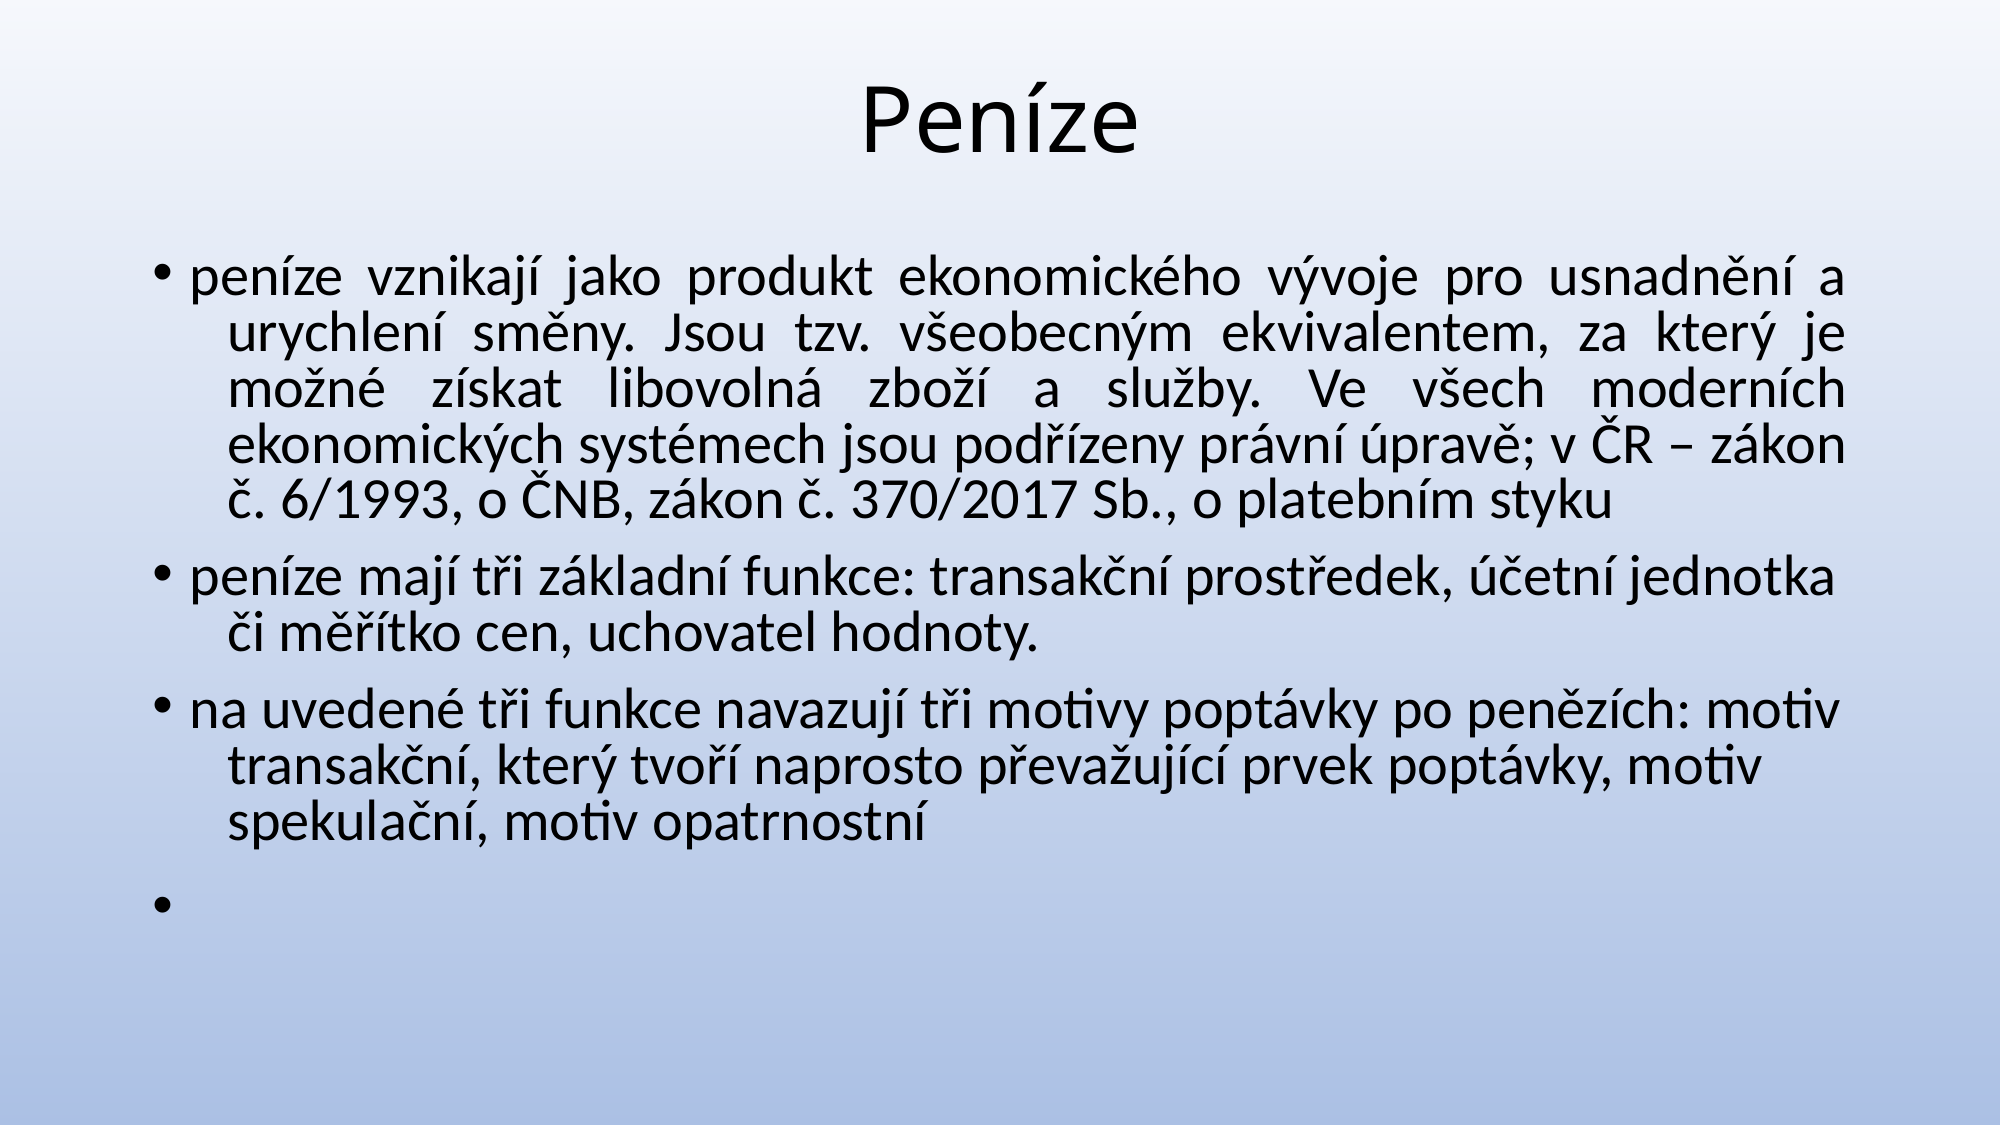

# Peníze
peníze vznikají jako produkt ekonomického vývoje pro usnadnění a urychlení směny. Jsou tzv. všeobecným ekvivalentem, za který je možné získat libovolná zboží a služby. Ve všech moderních ekonomických systémech jsou podřízeny právní úpravě; v ČR – zákon č. 6/1993, o ČNB, zákon č. 370/2017 Sb., o platebním styku
peníze mají tři základní funkce: transakční prostředek, účetní jednotka či měřítko cen, uchovatel hodnoty.
na uvedené tři funkce navazují tři motivy poptávky po penězích: motiv transakční, který tvoří naprosto převažující prvek poptávky, motiv spekulační, motiv opatrnostní